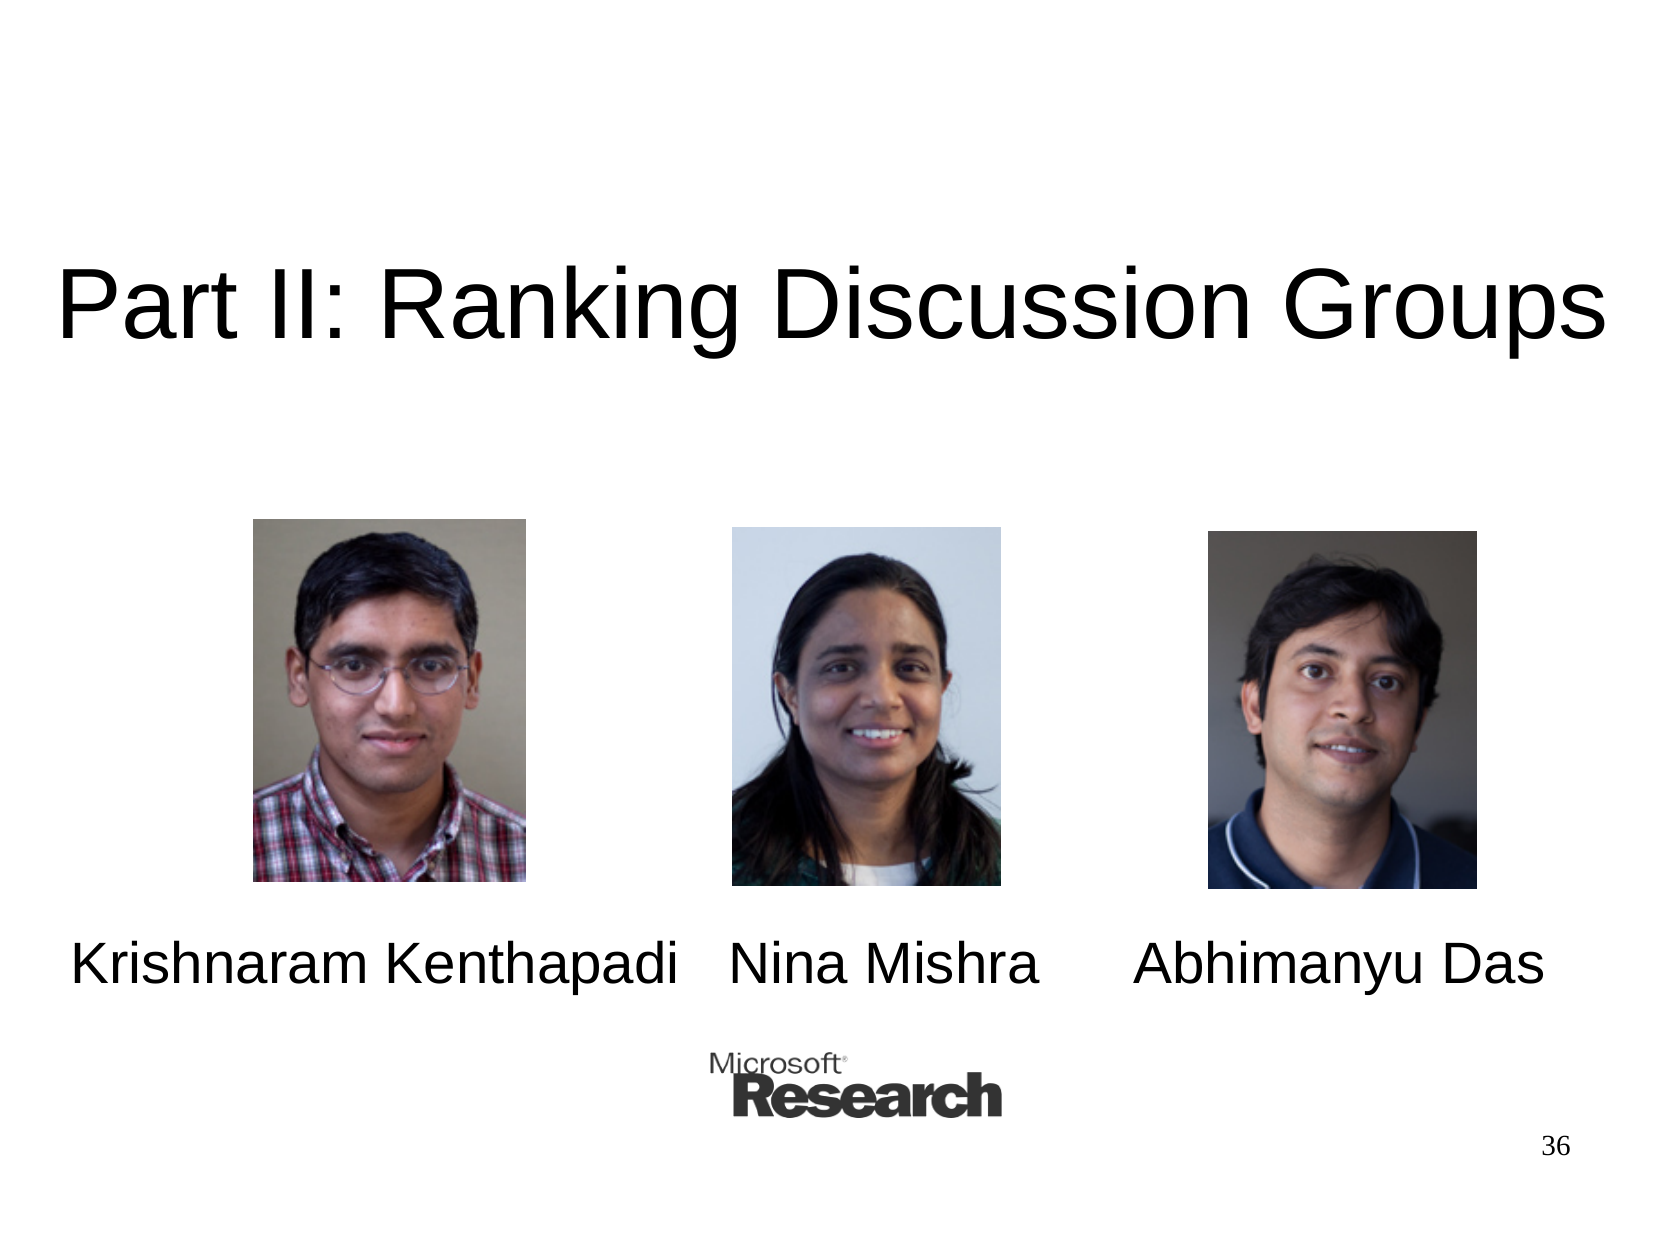

Part II: Ranking Discussion Groups
# Krishnaram Kenthapadi Nina Mishra Abhimanyu Das
36